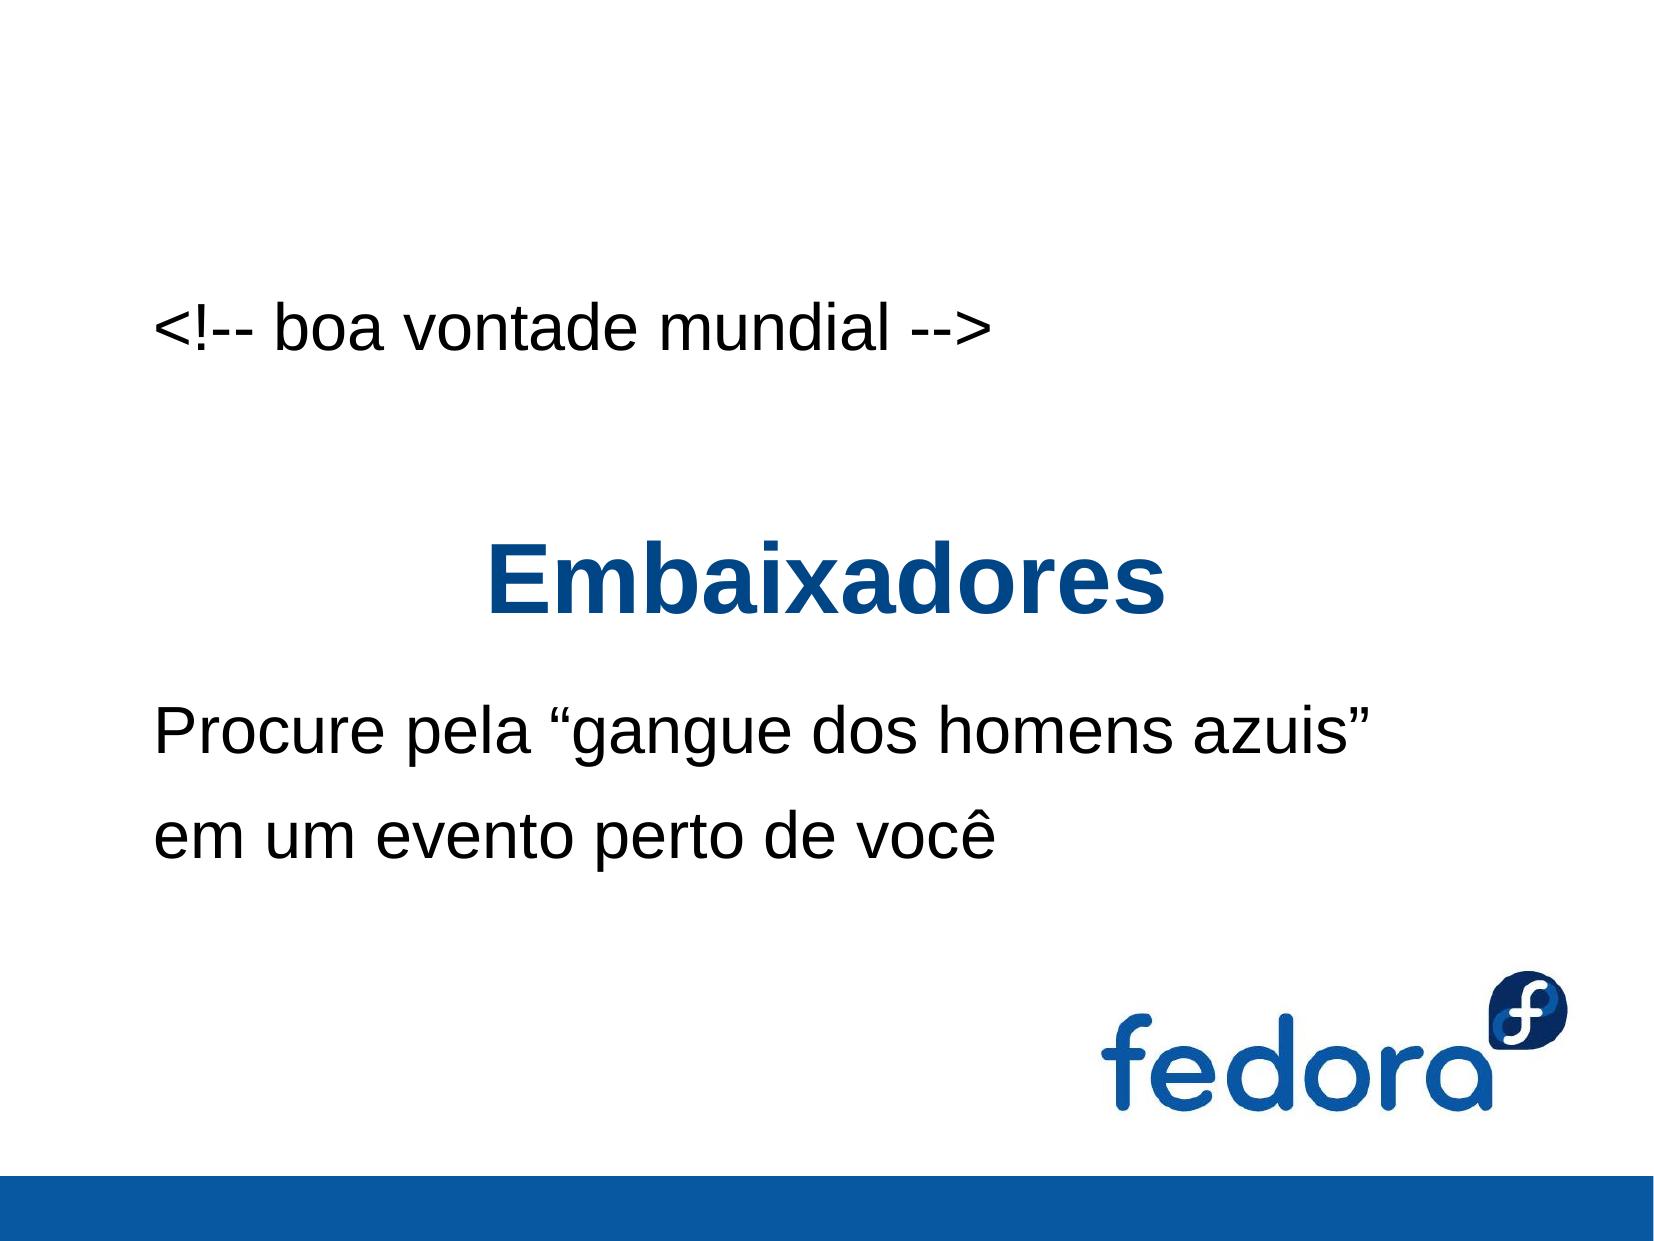

# Embaixadores
<!-- boa vontade mundial -->
Procure pela “gangue dos homens azuis”
em um evento perto de você